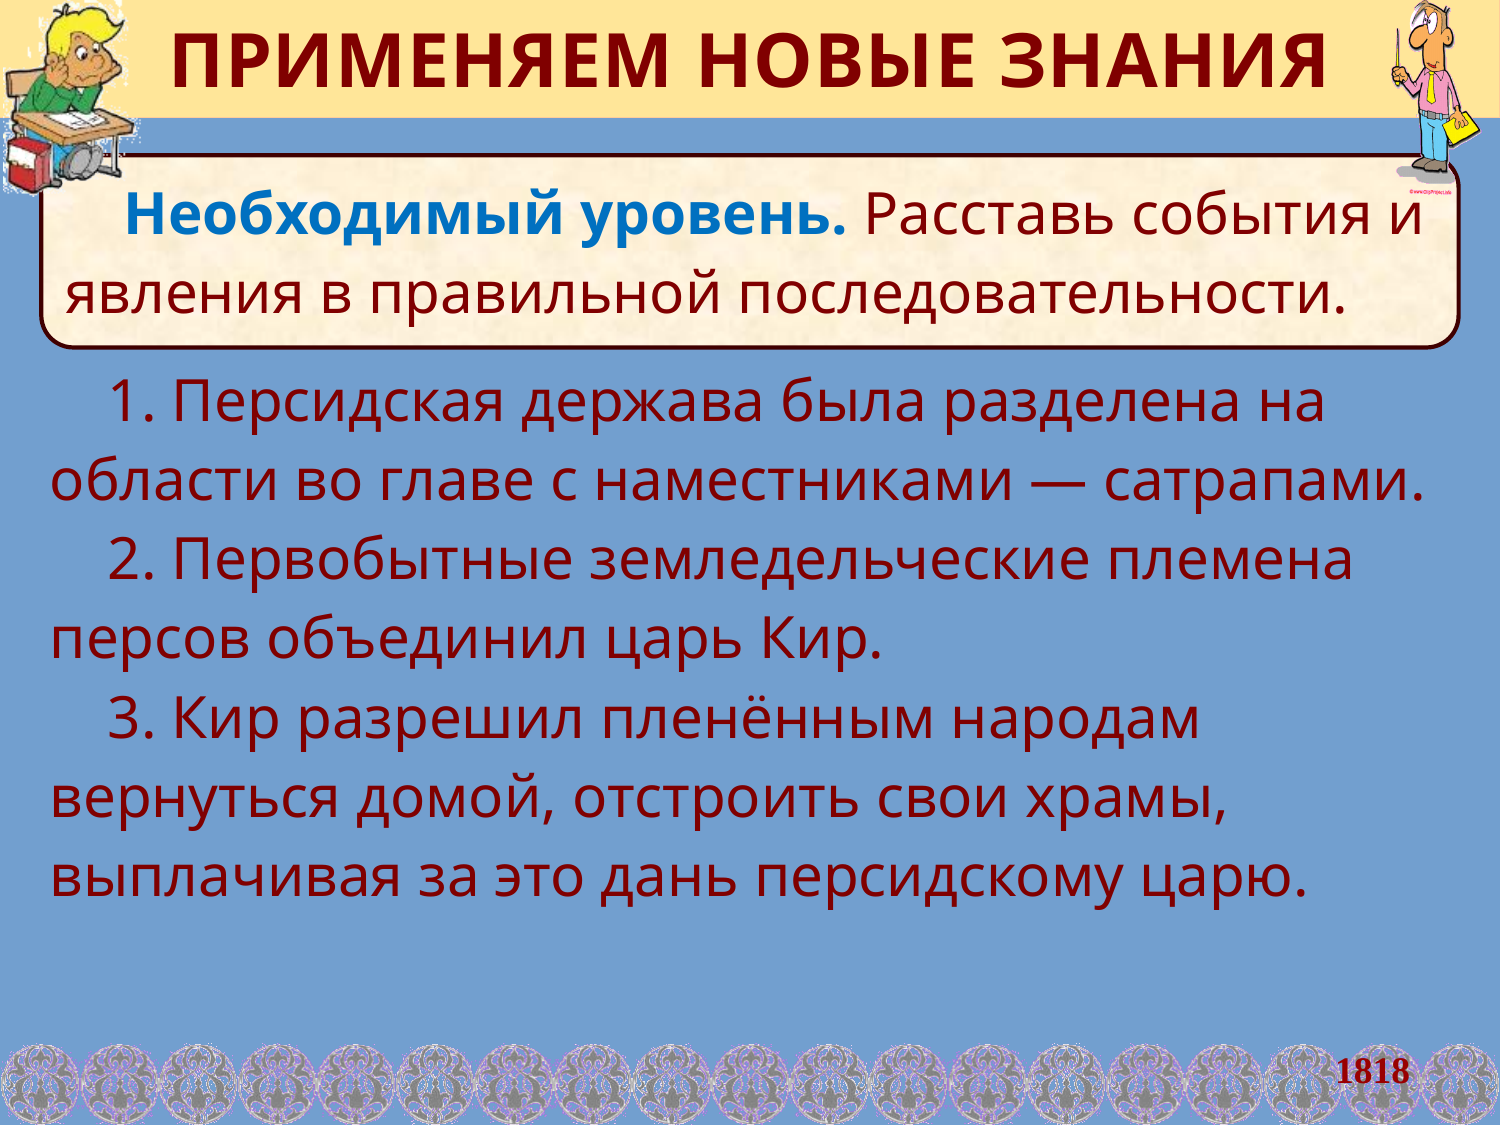

# ПРИМЕНЯЕМ НОВЫЕ ЗНАНИЯ
Необходимый уровень. Расставь события и явления в правильной последовательности.
1. Персидская держава была разделена на области во главе с наместниками — сатрапами.
2. Первобытные земледельческие племена персов объединил царь Кир.
3. Кир разрешил пленённым народам вернуться домой, отстроить свои храмы, выплачивая за это дань персидскому царю.
. . .
. . .
. . .
2
3
1